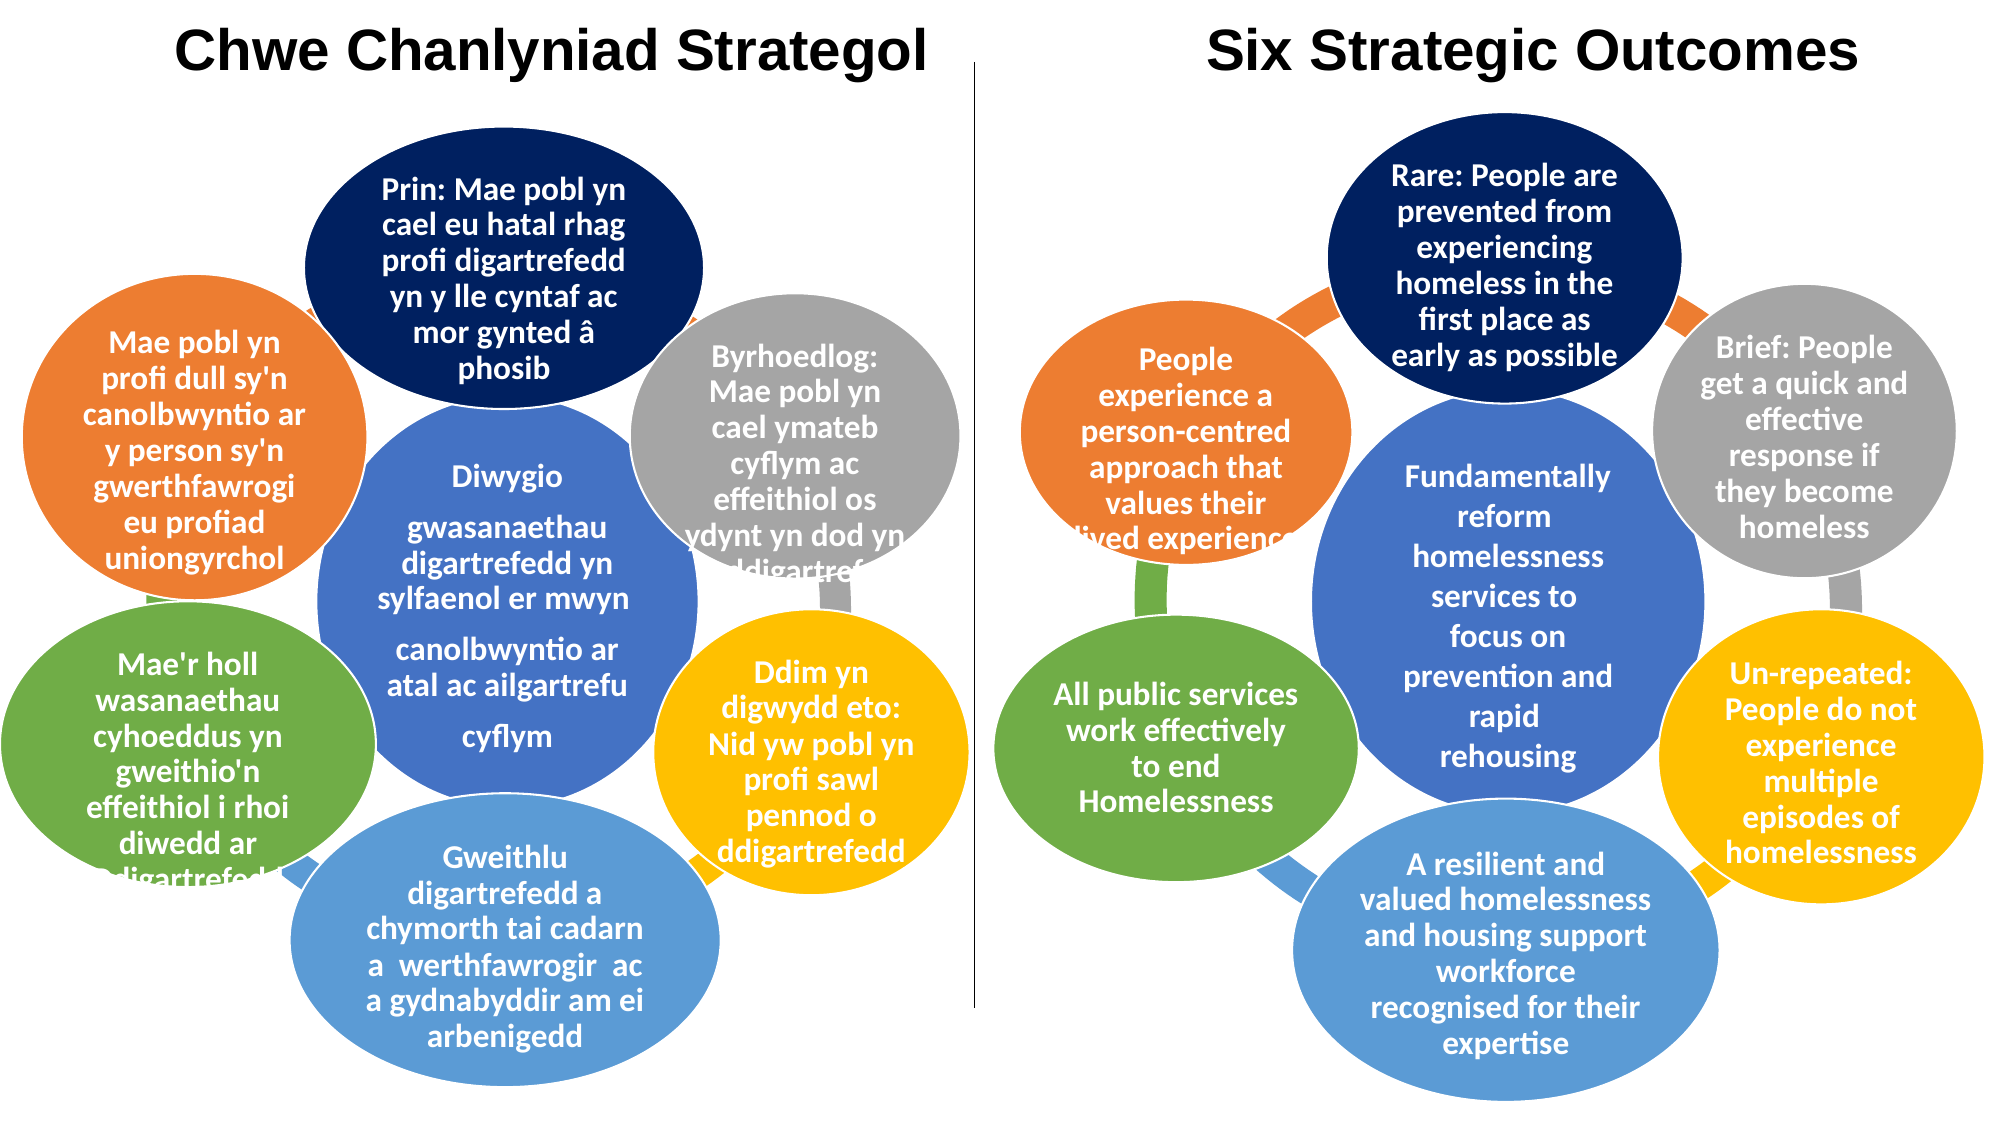

Chwe Chanlyniad Strategol
Six Strategic Outcomes
Rare: People are prevented from experiencing homeless in the first place as early as possible
Brief: People get a quick and effective response if they become homeless
People experience a person-centred approach that values their lived experience
Fundamentally reform
homelessness services to
focus on prevention and rapid
rehousing
Un-repeated: People do not experience multiple episodes of homelessness
All public services work effectively to end Homelessness
A resilient and valued homelessness and housing support workforce recognised for their expertise
Prin: Mae pobl yn cael eu hatal rhag profi digartrefedd yn y lle cyntaf ac mor gynted â phosib
Mae pobl yn profi dull sy'n canolbwyntio ar y person sy'n gwerthfawrogi eu profiad uniongyrchol
Byrhoedlog: Mae pobl yn cael ymateb cyflym ac effeithiol os ydynt yn dod yn ddigartref
Diwygio
gwasanaethau digartrefedd yn sylfaenol er mwyn
canolbwyntio ar atal ac ailgartrefu
cyflym
Mae'r holl wasanaethau cyhoeddus yn gweithio'n effeithiol i rhoi diwedd ar Ddigartrefedd
Ddim yn digwydd eto: Nid yw pobl yn profi sawl pennod o ddigartrefedd
Gweithlu digartrefedd a chymorth tai cadarn a werthfawrogir ac a gydnabyddir am ei arbenigedd